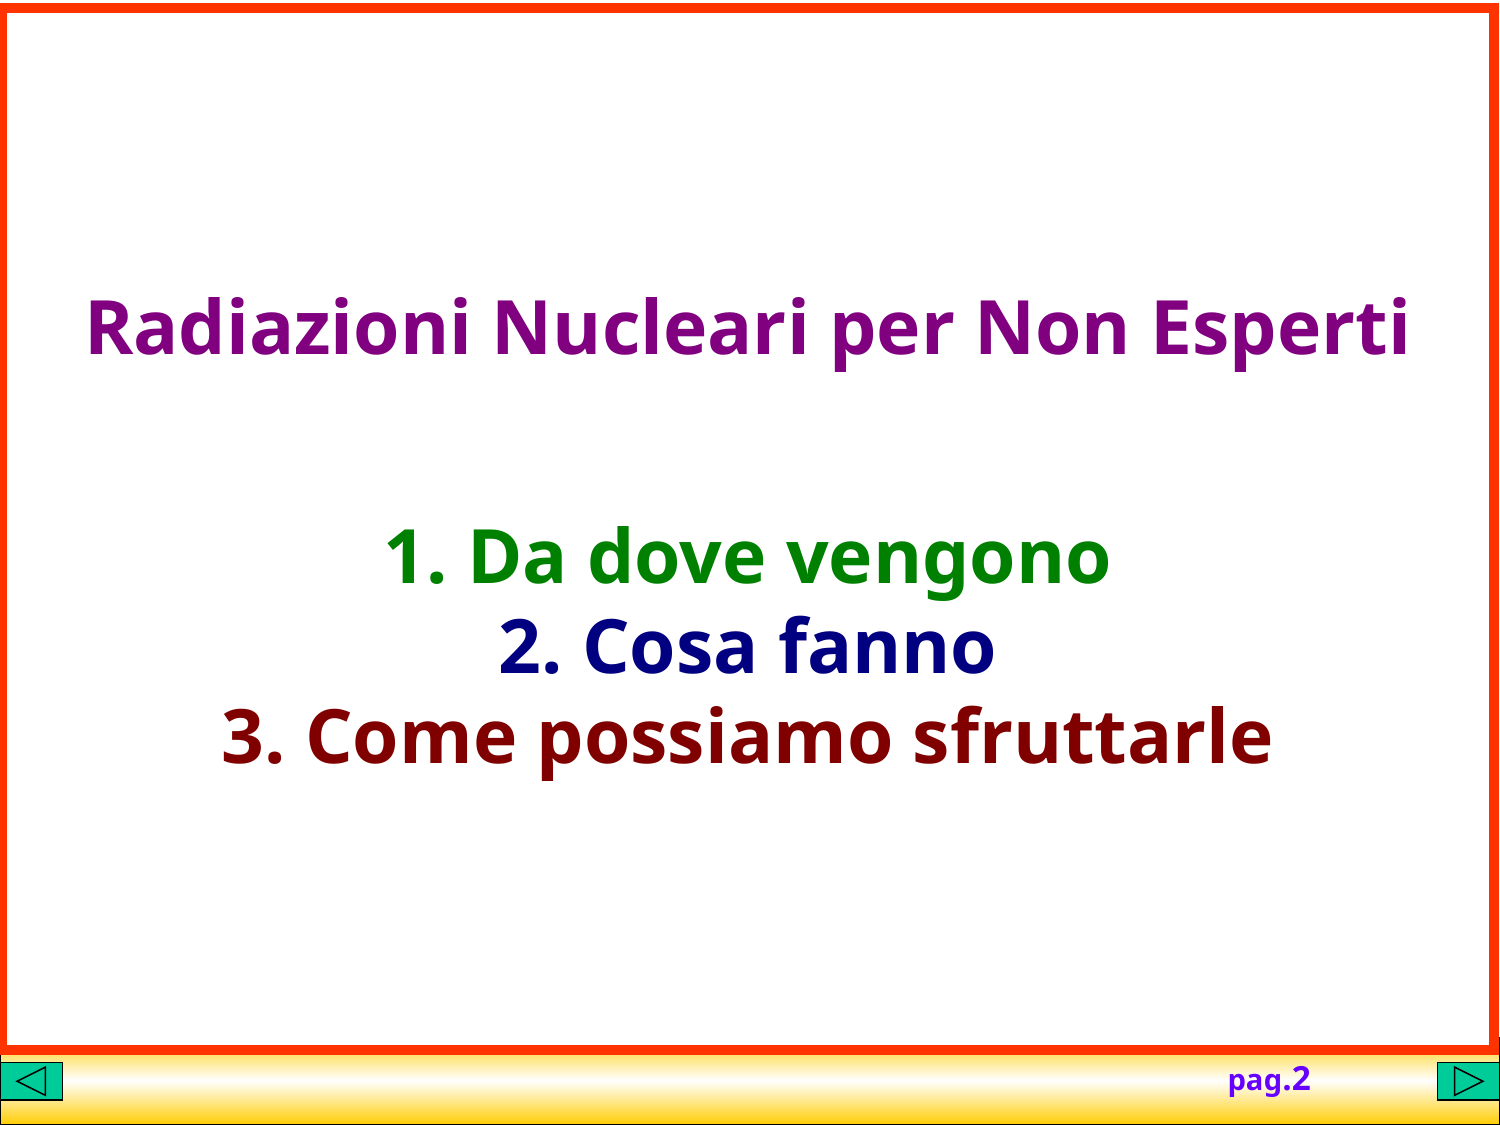

# Radiazioni Nucleari per Non Esperti 1. Da dove vengono 2. Cosa fanno 3. Come possiamo sfruttarle
2